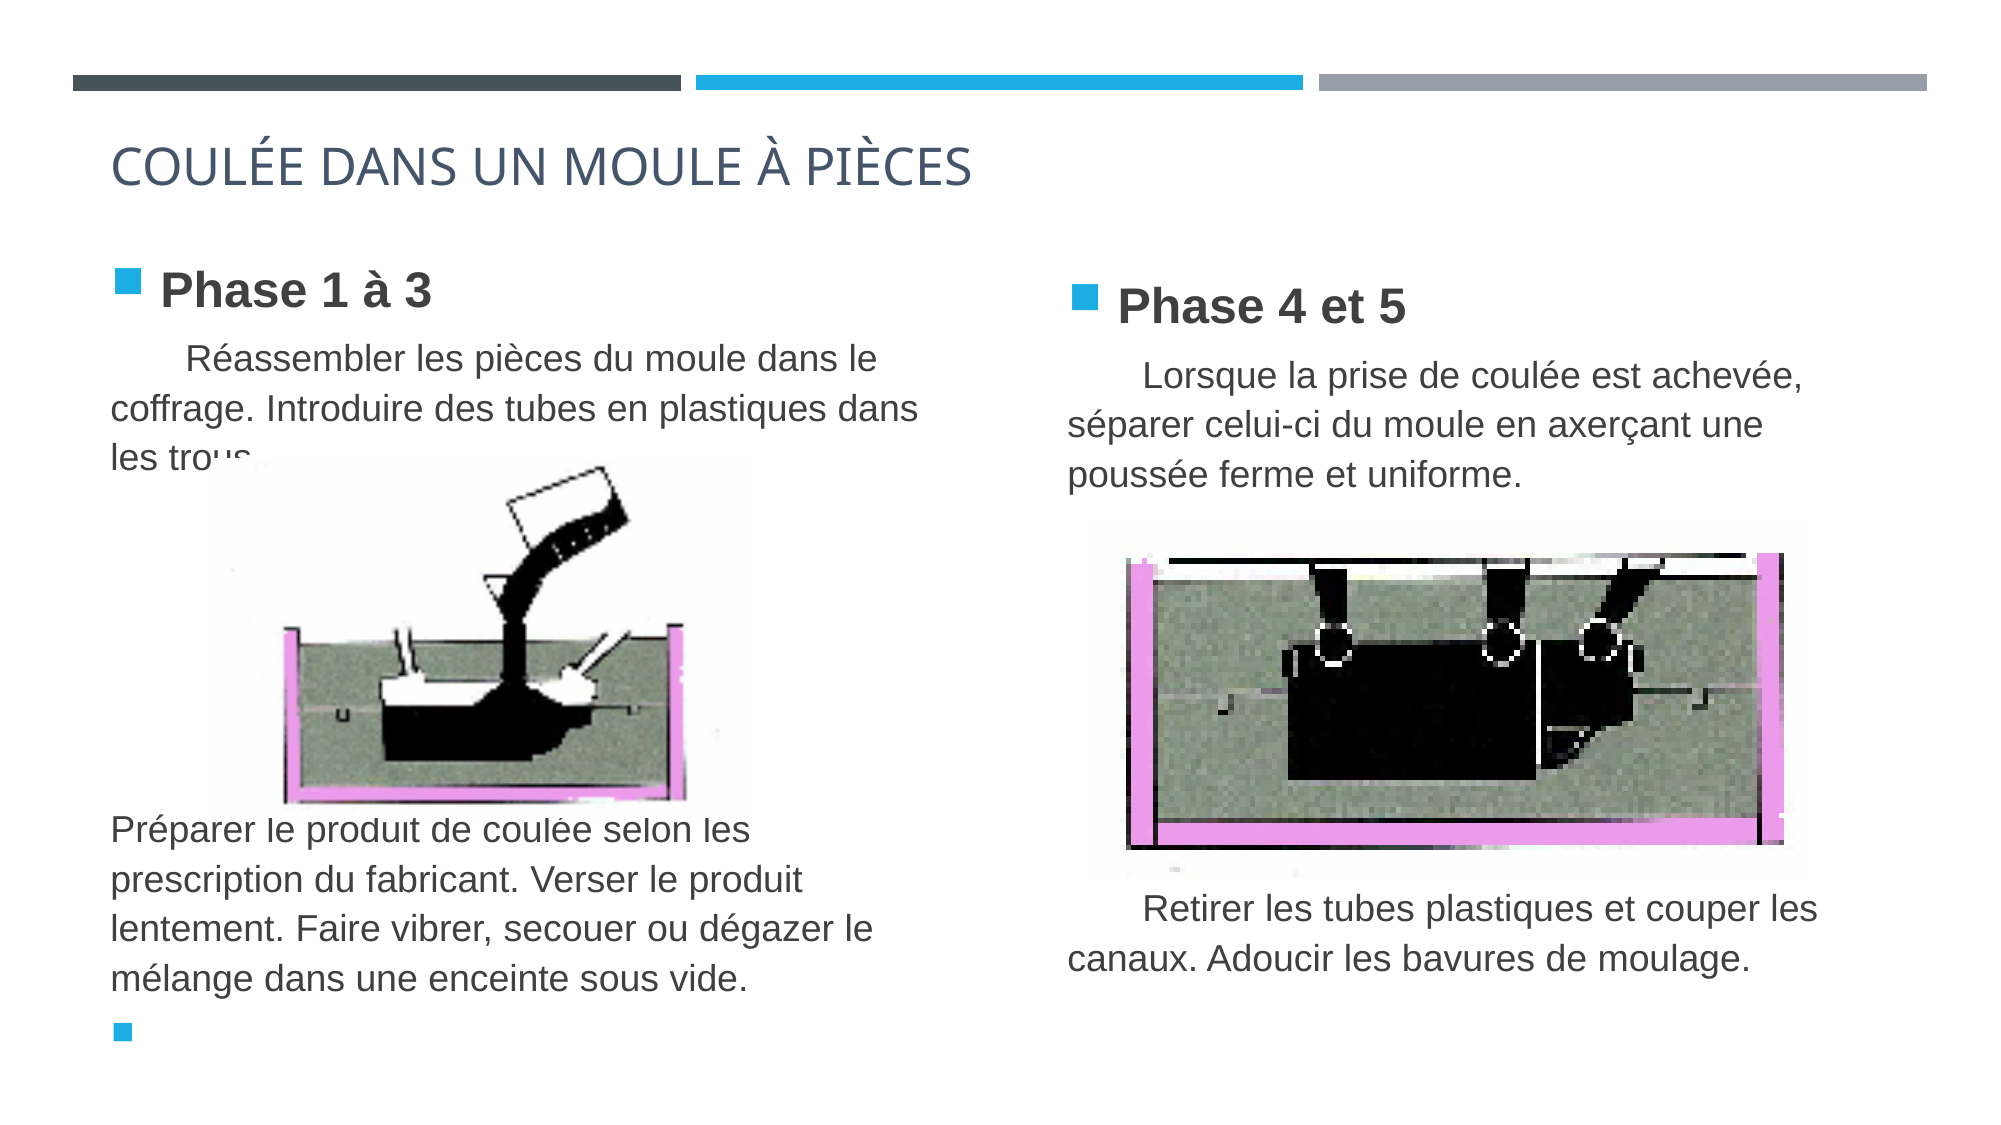

# Coulée dans un moule à pièces
Phase 1 à 3
	Réassembler les pièces du moule dans le coffrage. Introduire des tubes en plastiques dans les trous.
Préparer le produit de coulée selon les prescription du fabricant. Verser le produit lentement. Faire vibrer, secouer ou dégazer le mélange dans une enceinte sous vide.
Phase 4 et 5
	Lorsque la prise de coulée est achevée, séparer celui-ci du moule en axerçant une poussée ferme et uniforme.
	Retirer les tubes plastiques et couper les canaux. Adoucir les bavures de moulage.